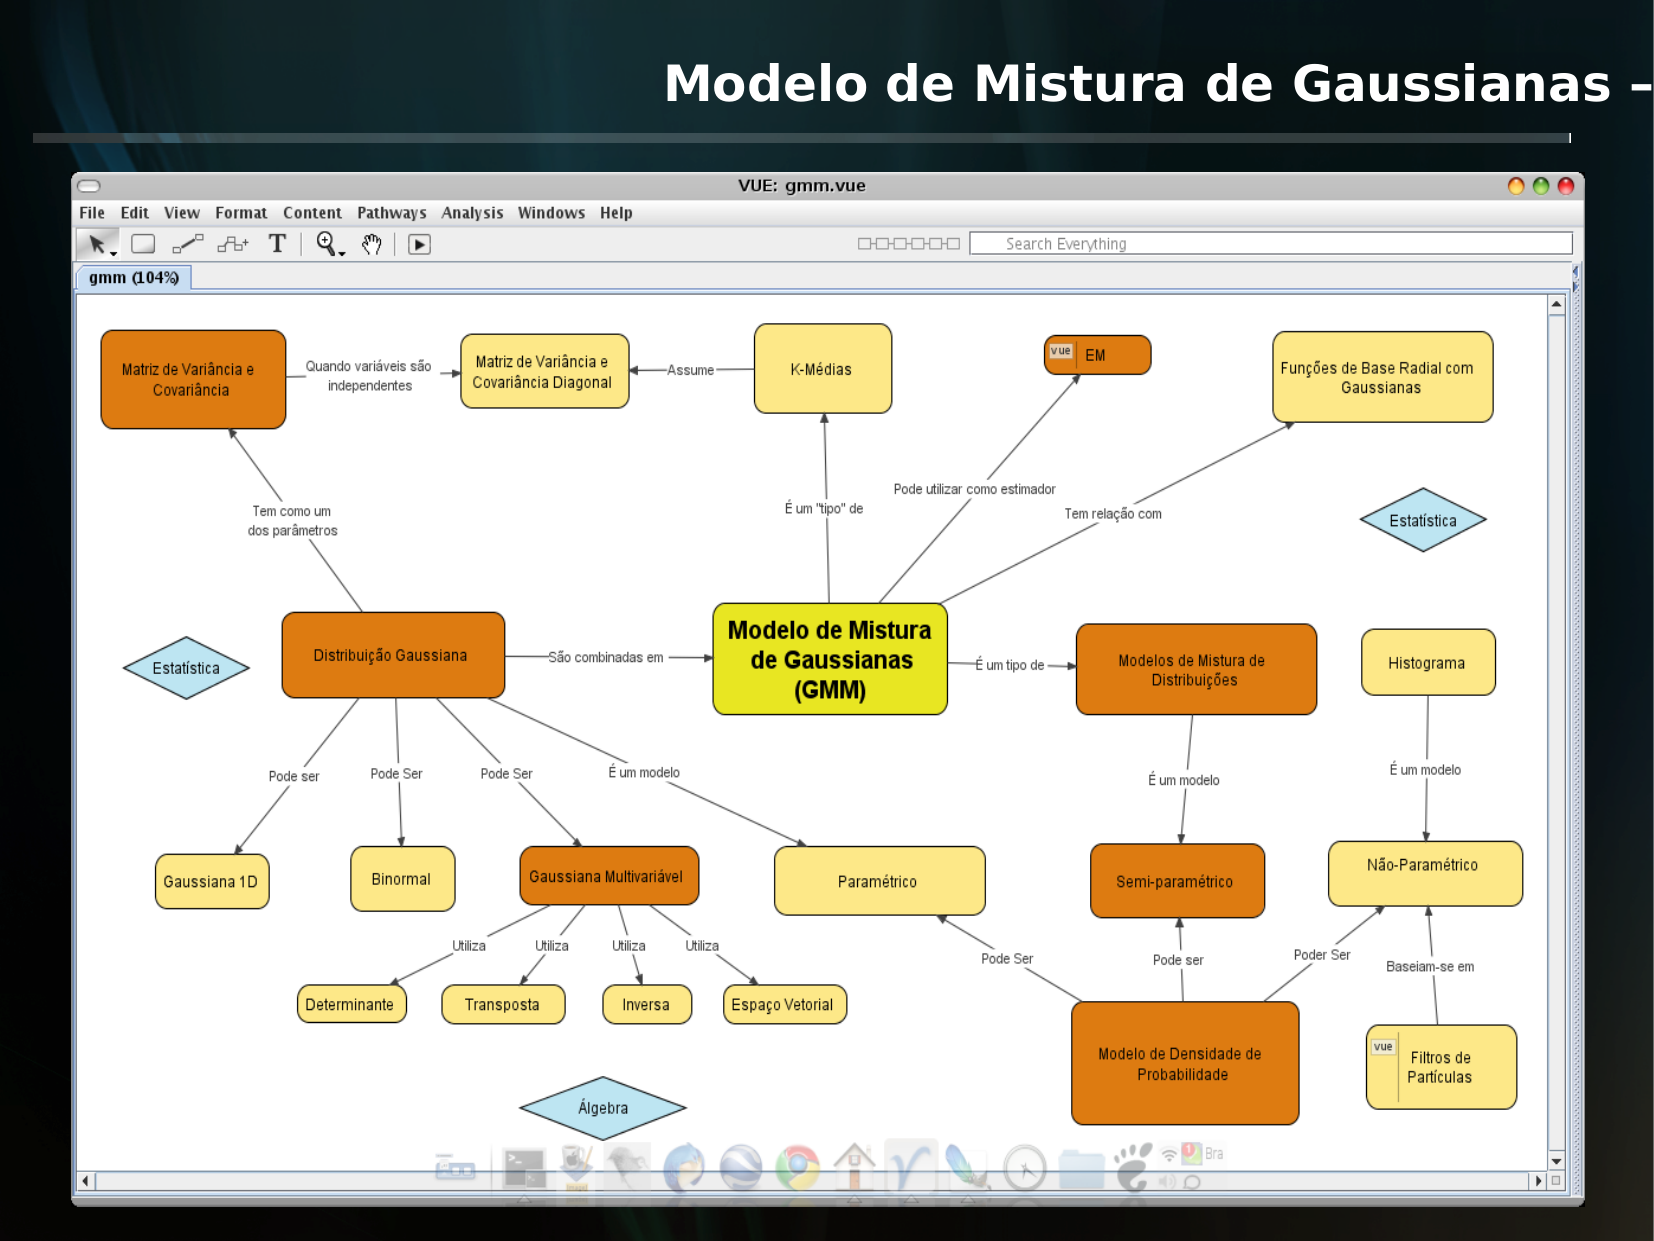

Modelo de Mistura de Gaussianas – Mapa Contencual